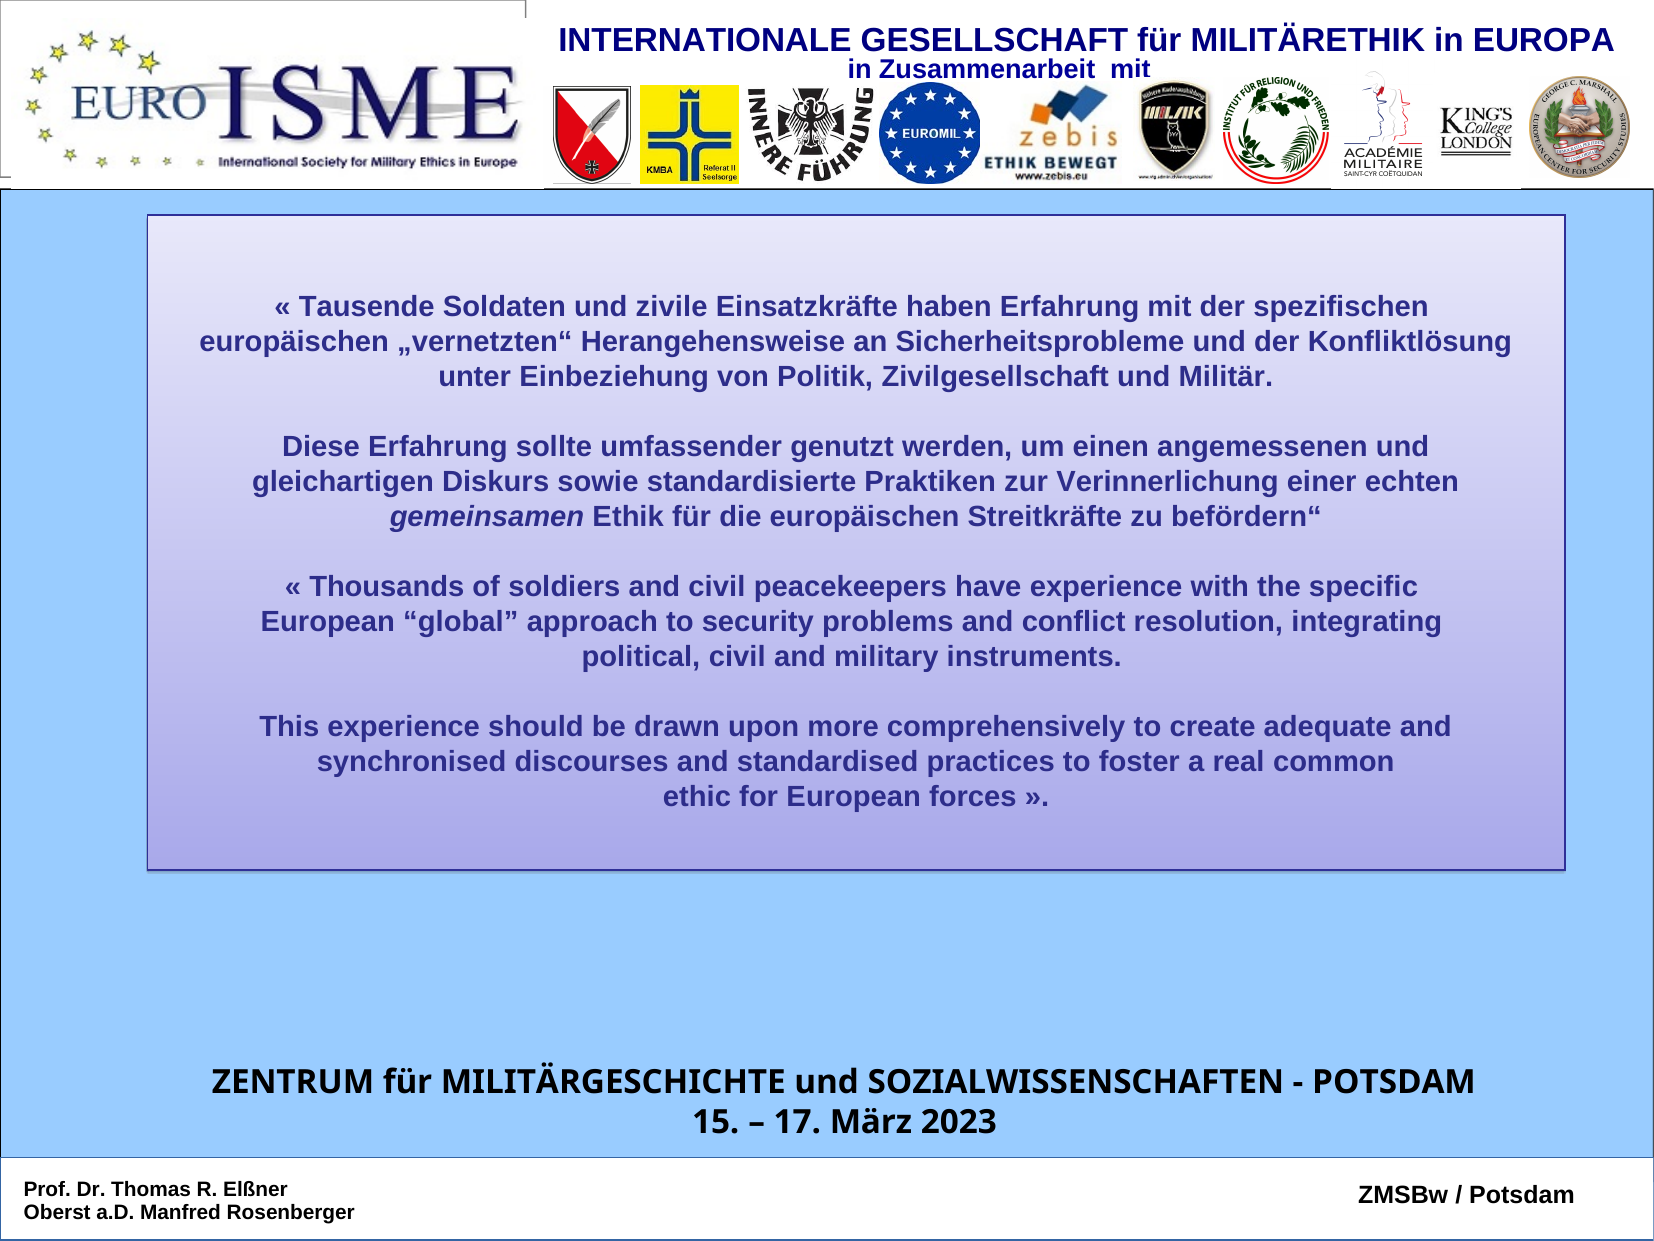

« Tausende Soldaten und zivile Einsatzkräfte haben Erfahrung mit der spezifischen
europäischen „vernetzten“ Herangehensweise an Sicherheitsprobleme und der Konfliktlösung unter Einbeziehung von Politik, Zivilgesellschaft und Militär.
Diese Erfahrung sollte umfassender genutzt werden, um einen angemessenen und
gleichartigen Diskurs sowie standardisierte Praktiken zur Verinnerlichung einer echten gemeinsamen Ethik für die europäischen Streitkräfte zu befördern“
« Thousands of soldiers and civil peacekeepers have experience with the specific
European “global” approach to security problems and conflict resolution, integrating
political, civil and military instruments.
This experience should be drawn upon more comprehensively to create adequate and synchronised discourses and standardised practices to foster a real common
ethic for European forces ».
ZENTRUM für MILITÄRGESCHICHTE und SOZIALWISSENSCHAFTEN - POTSDAM
15. – 17. März 2023